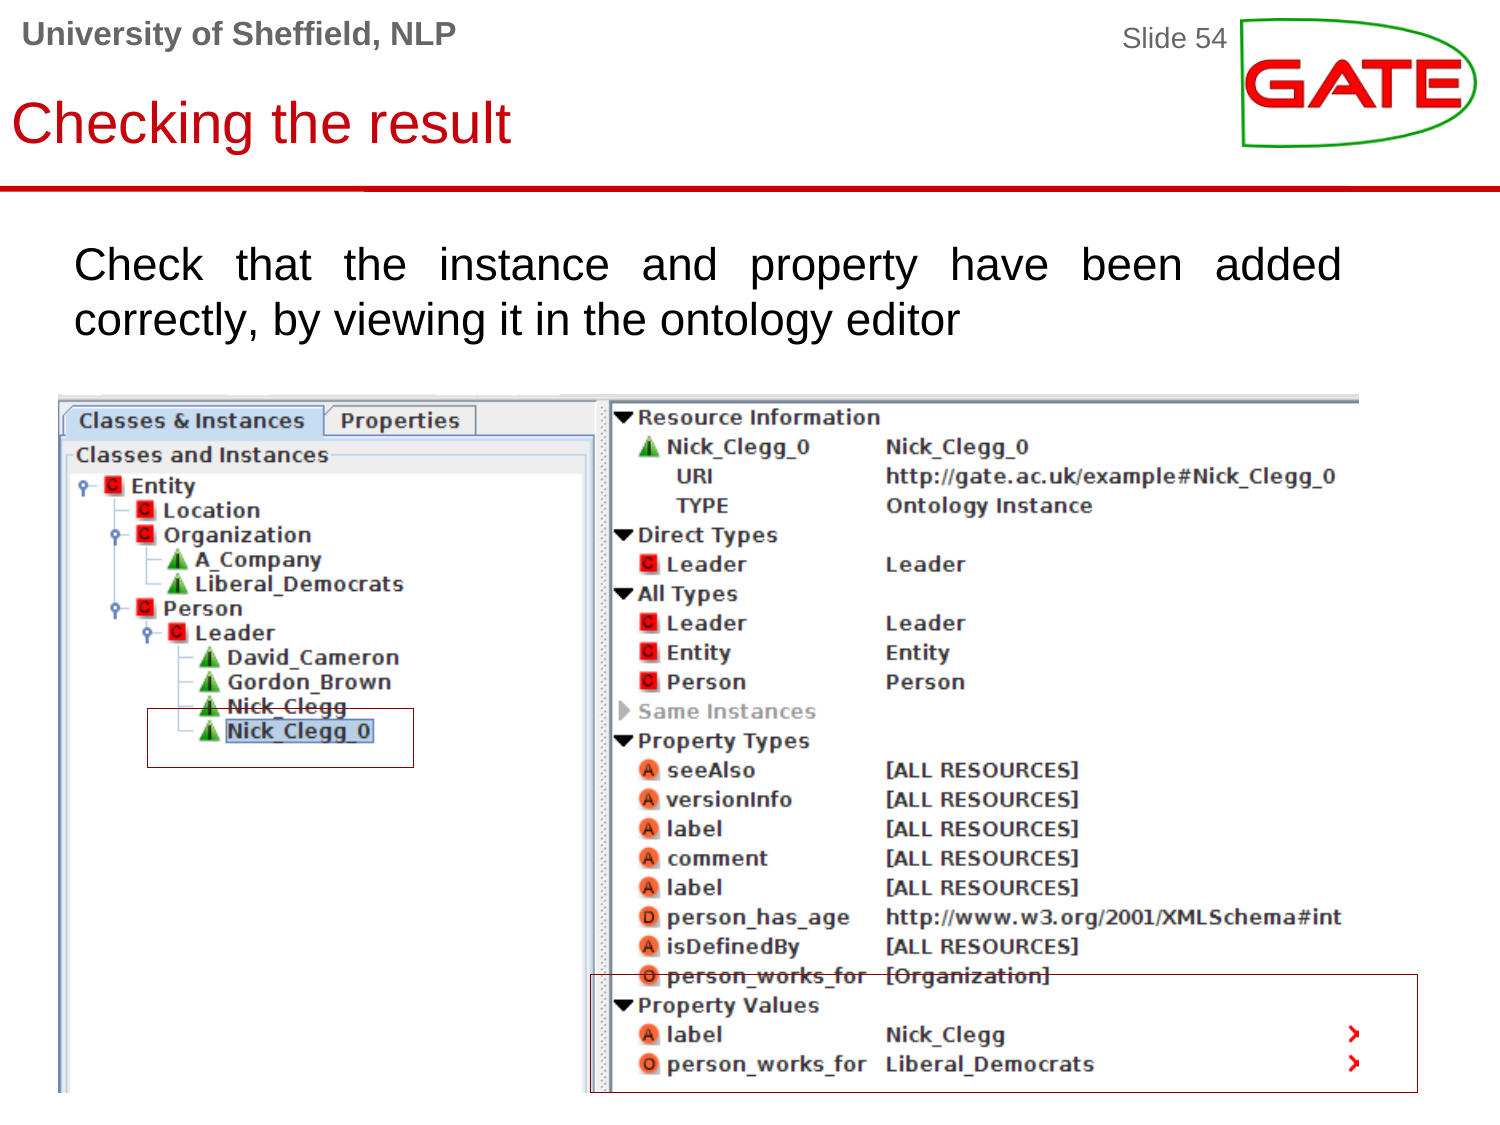

54
# Checking the result
Check that the instance and property have been added correctly, by viewing it in the ontology editor